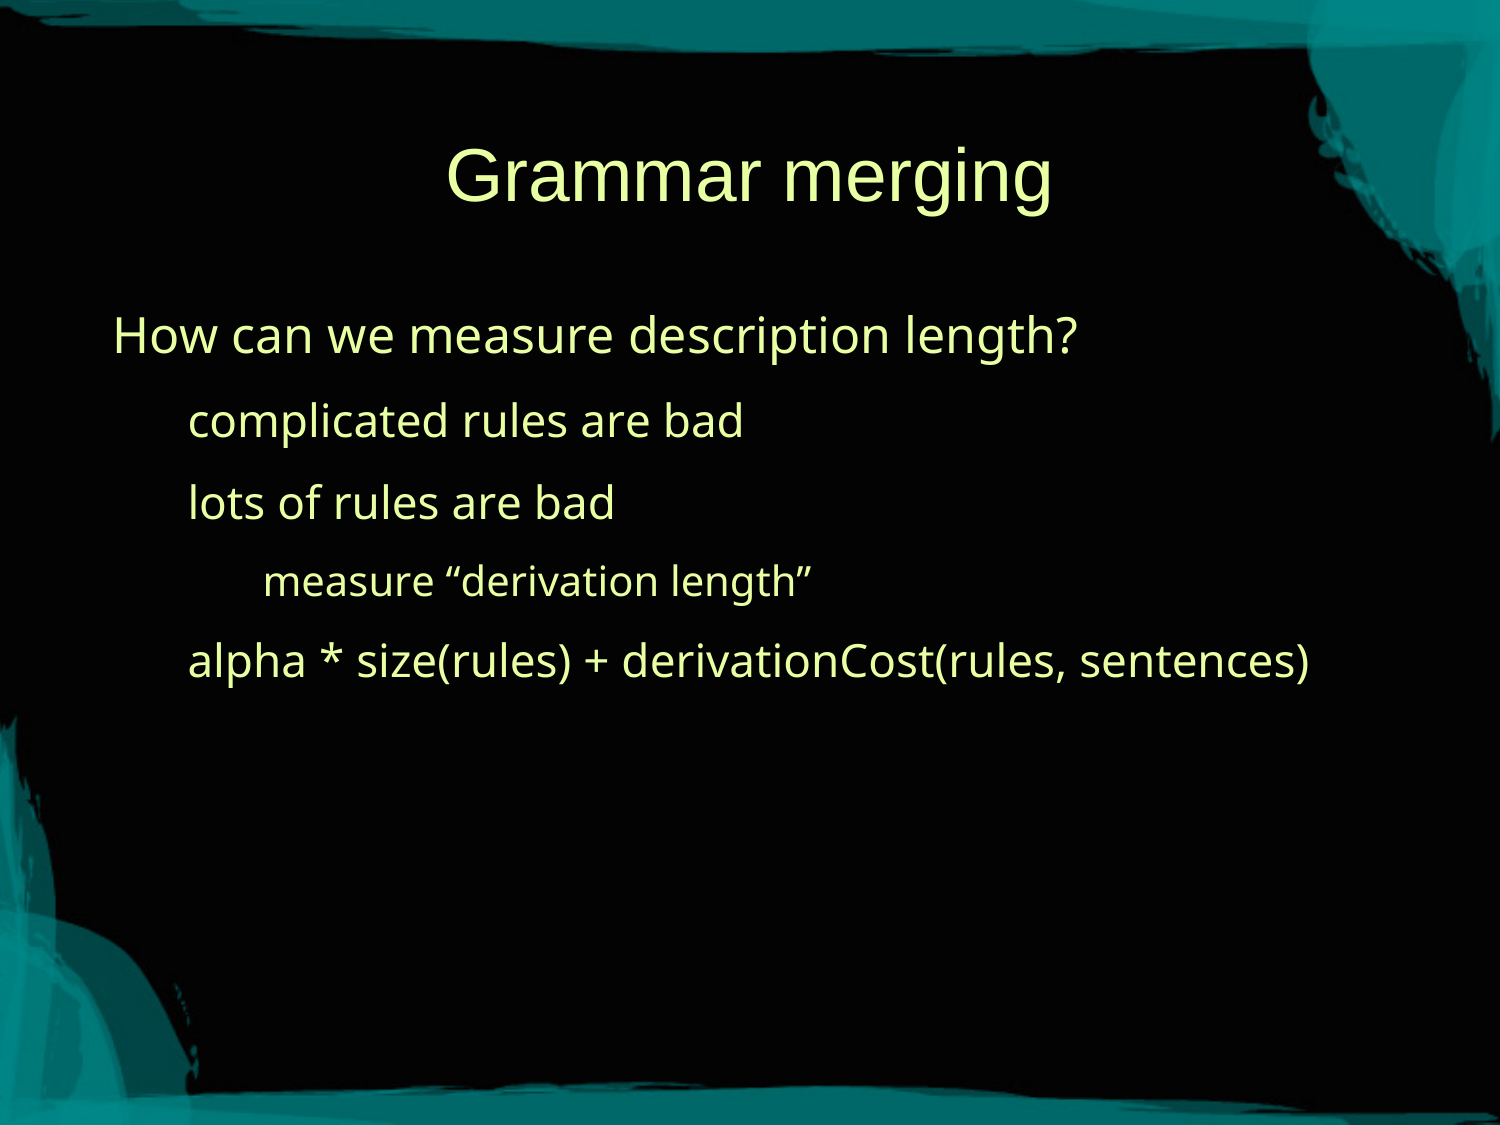

# Grammar merging
How can we measure description length?
complicated rules are bad
lots of rules are bad
measure “derivation length”
alpha * size(rules) + derivationCost(rules, sentences)